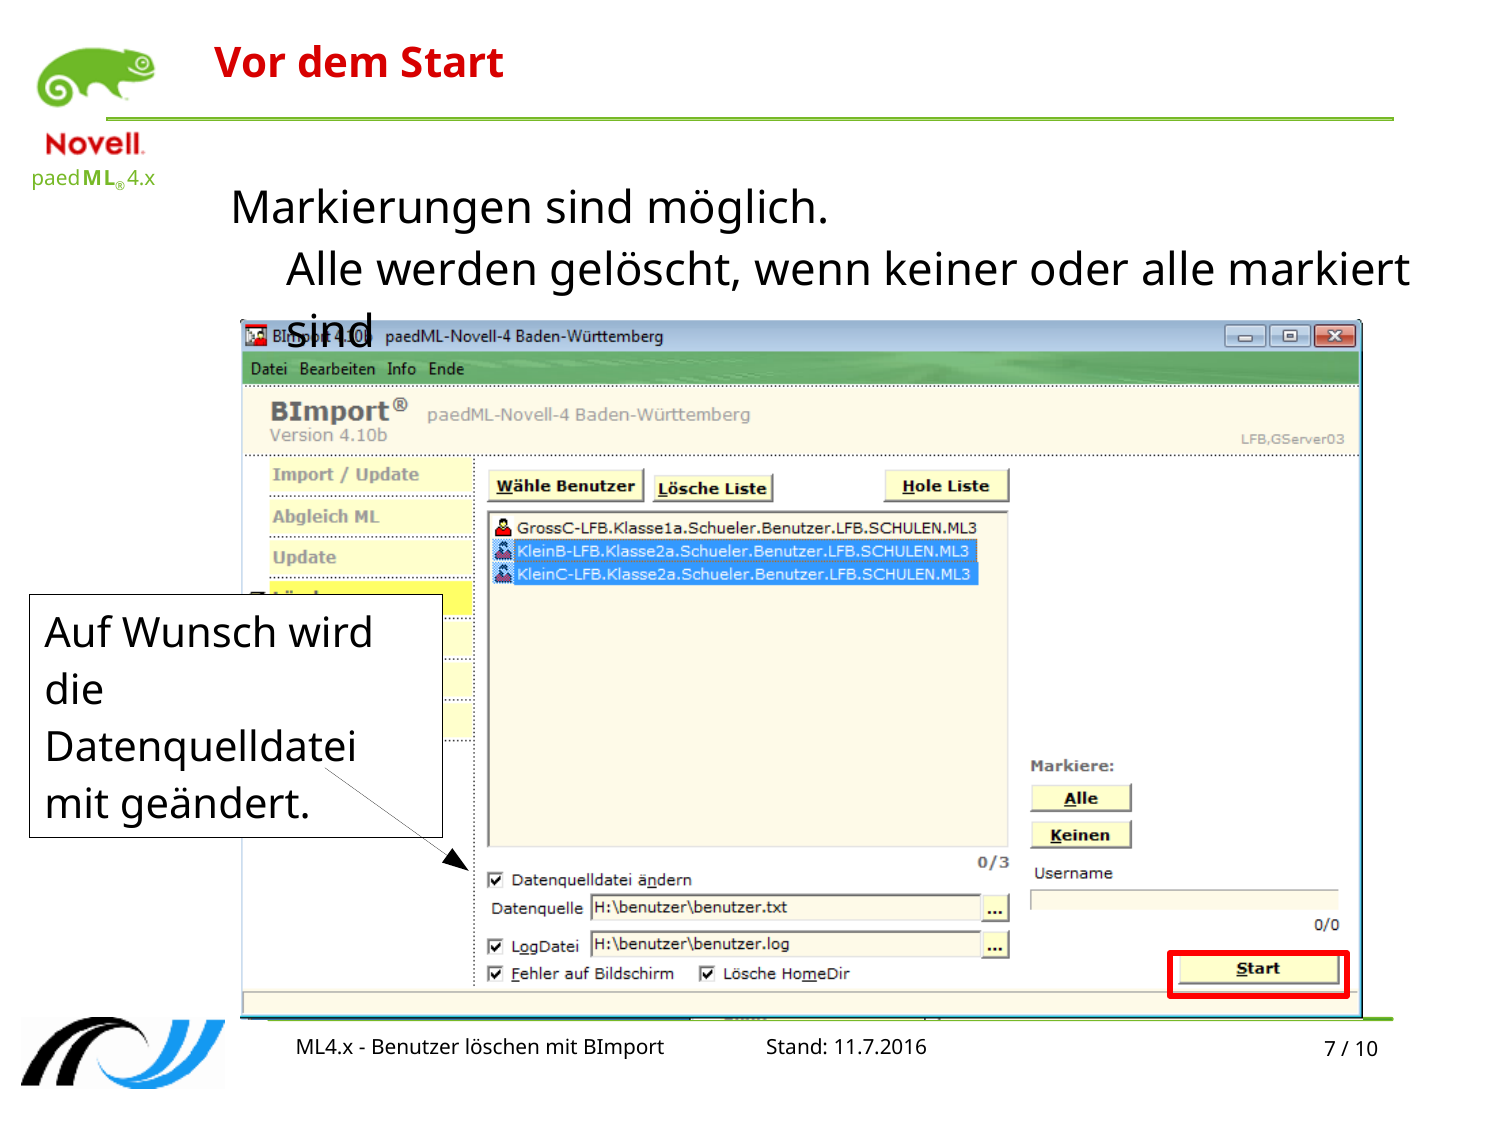

# Vor dem Start
Markierungen sind möglich.
Alle werden gelöscht, wenn keiner oder alle markiert sind
Auf Wunsch wird die Datenquelldatei mit geändert.
ML4.x - Benutzer löschen mit BImport
11.7.2016
7